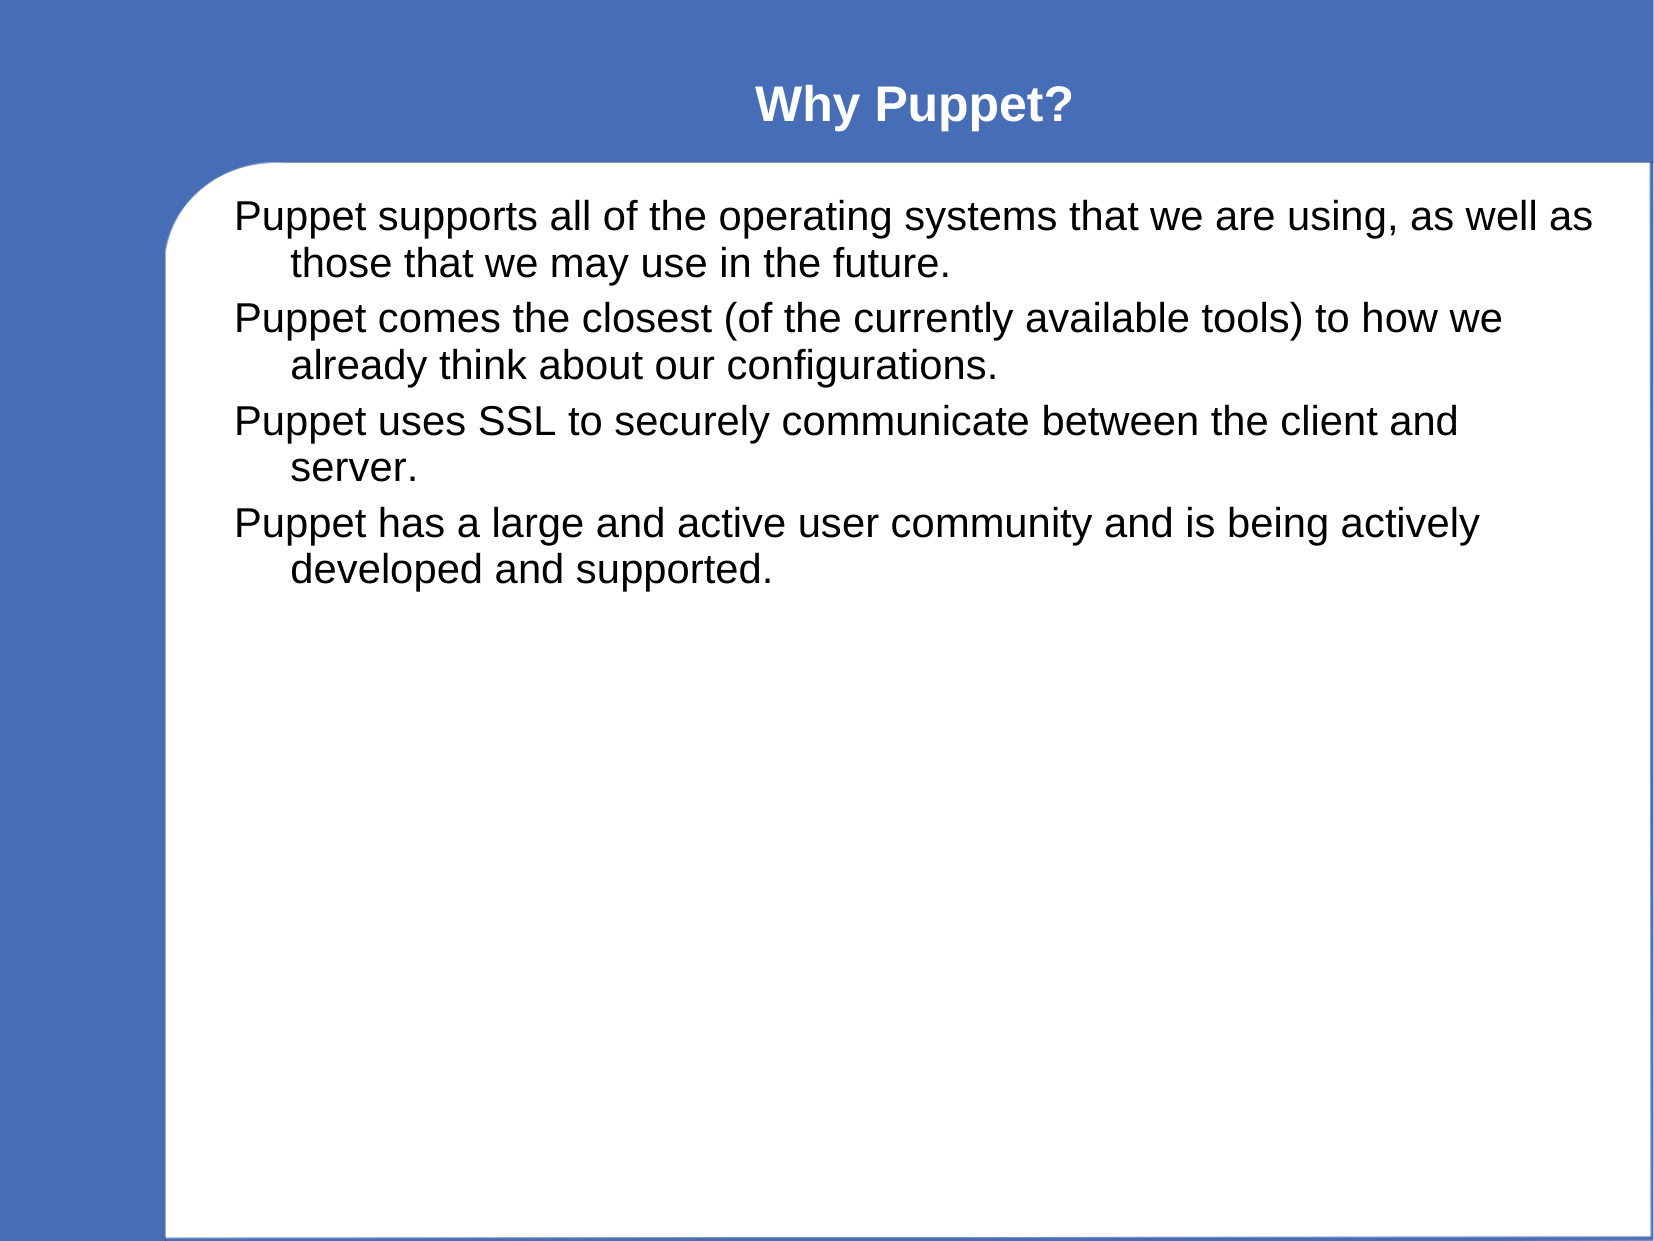

# Why Puppet?
Puppet supports all of the operating systems that we are using, as well as those that we may use in the future.
Puppet comes the closest (of the currently available tools) to how we already think about our configurations.
Puppet uses SSL to securely communicate between the client and server.
Puppet has a large and active user community and is being actively developed and supported.